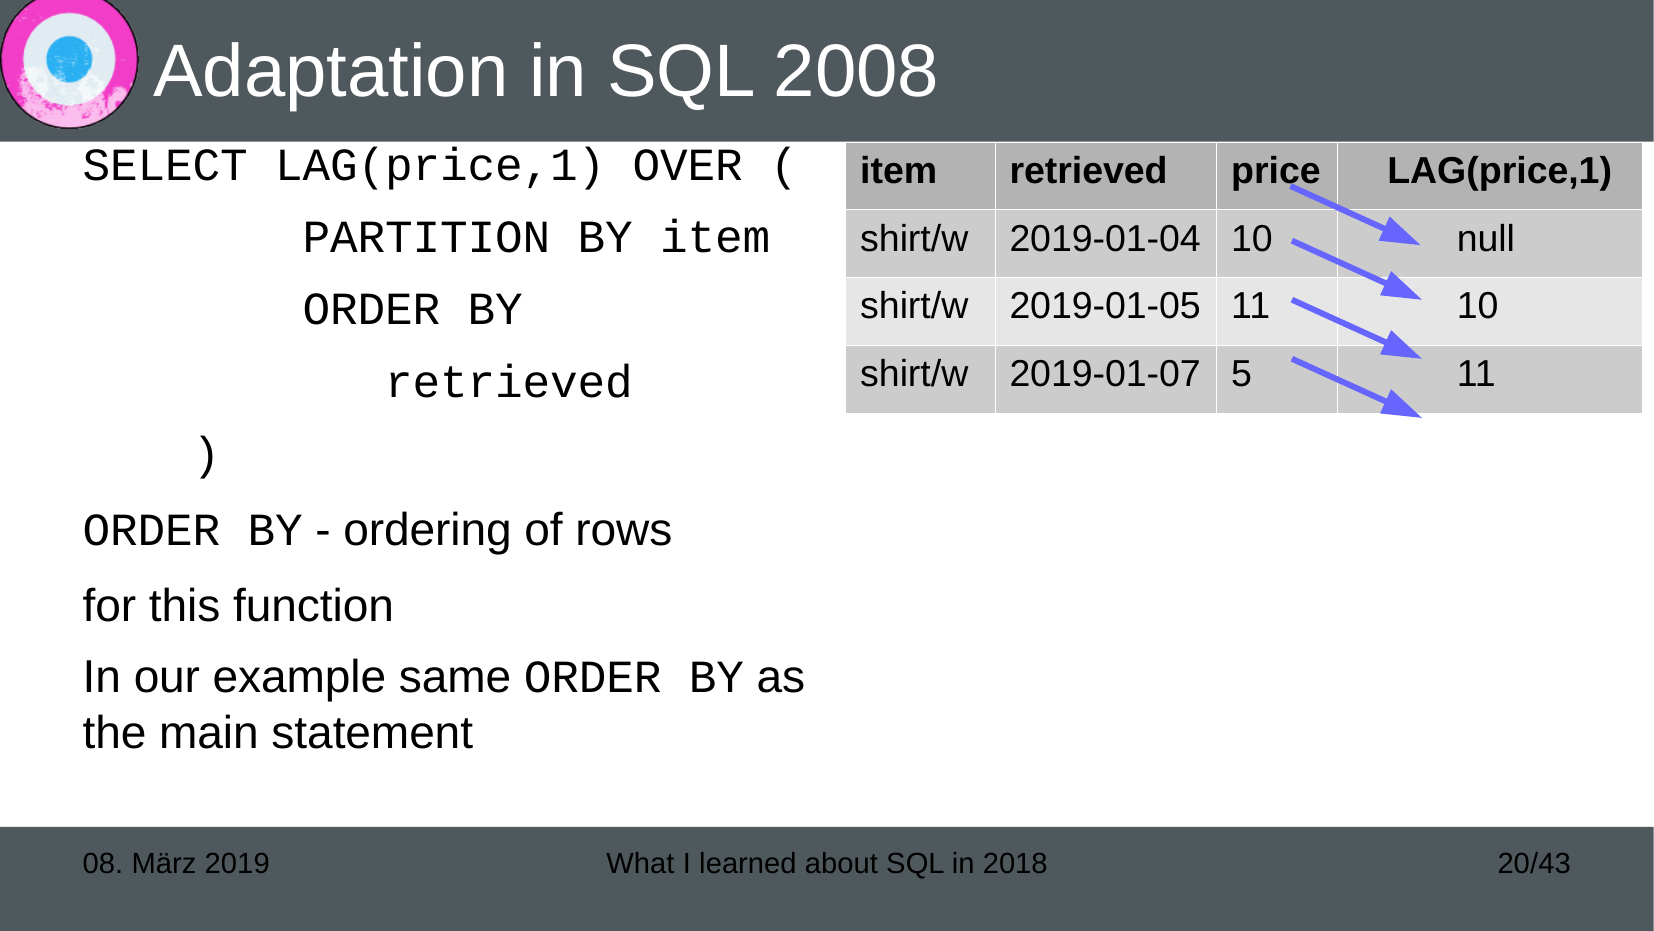

# Adaptation in SQL 2008
SELECT LAG(price,1) OVER (
 PARTITION BY item
 ORDER BY
 retrieved
 )
ORDER BY - ordering of rows
for this function
In our example same ORDER BY as the main statement
| item | retrieved | price | LAG(price,1) |
| --- | --- | --- | --- |
| shirt/w | 2019-01-04 | 10 | null |
| shirt/w | 2019-01-05 | 11 | 10 |
| shirt/w | 2019-01-07 | 5 | 11 |
08. März 2019
20